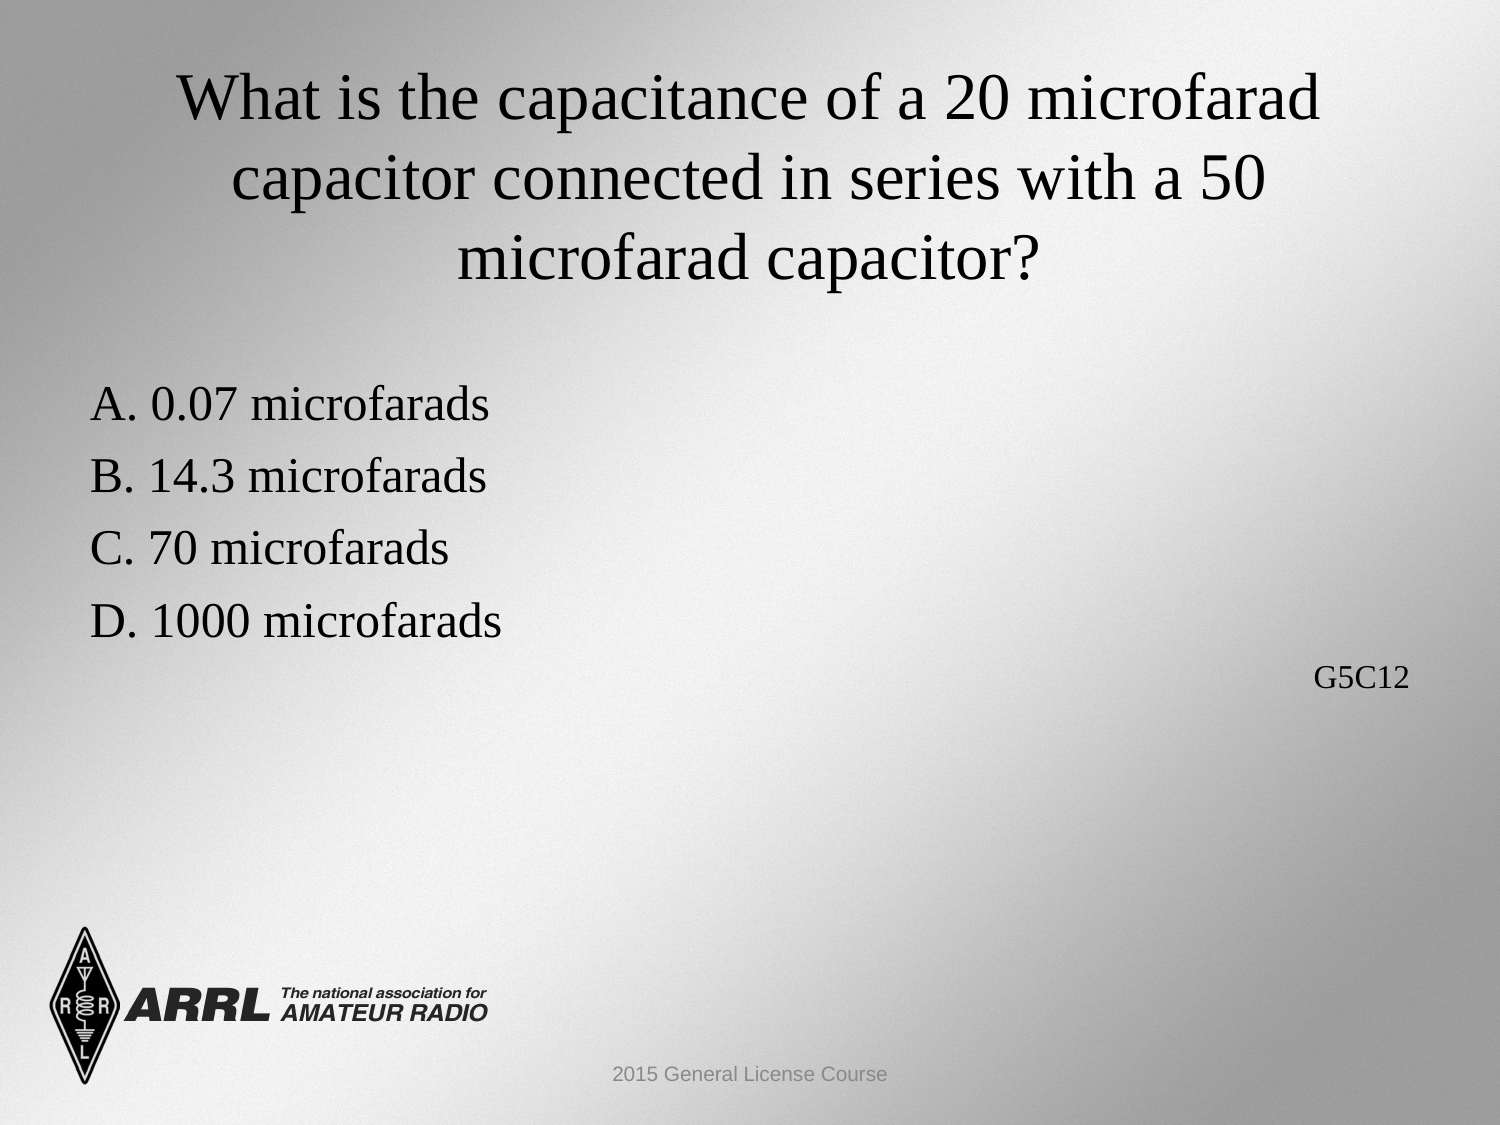

# What is the capacitance of a 20 microfarad capacitor connected in series with a 50 microfarad capacitor?
A. 0.07 microfarads
B. 14.3 microfarads
C. 70 microfarads
D. 1000 microfarads
 G5C12
2015 General License Course